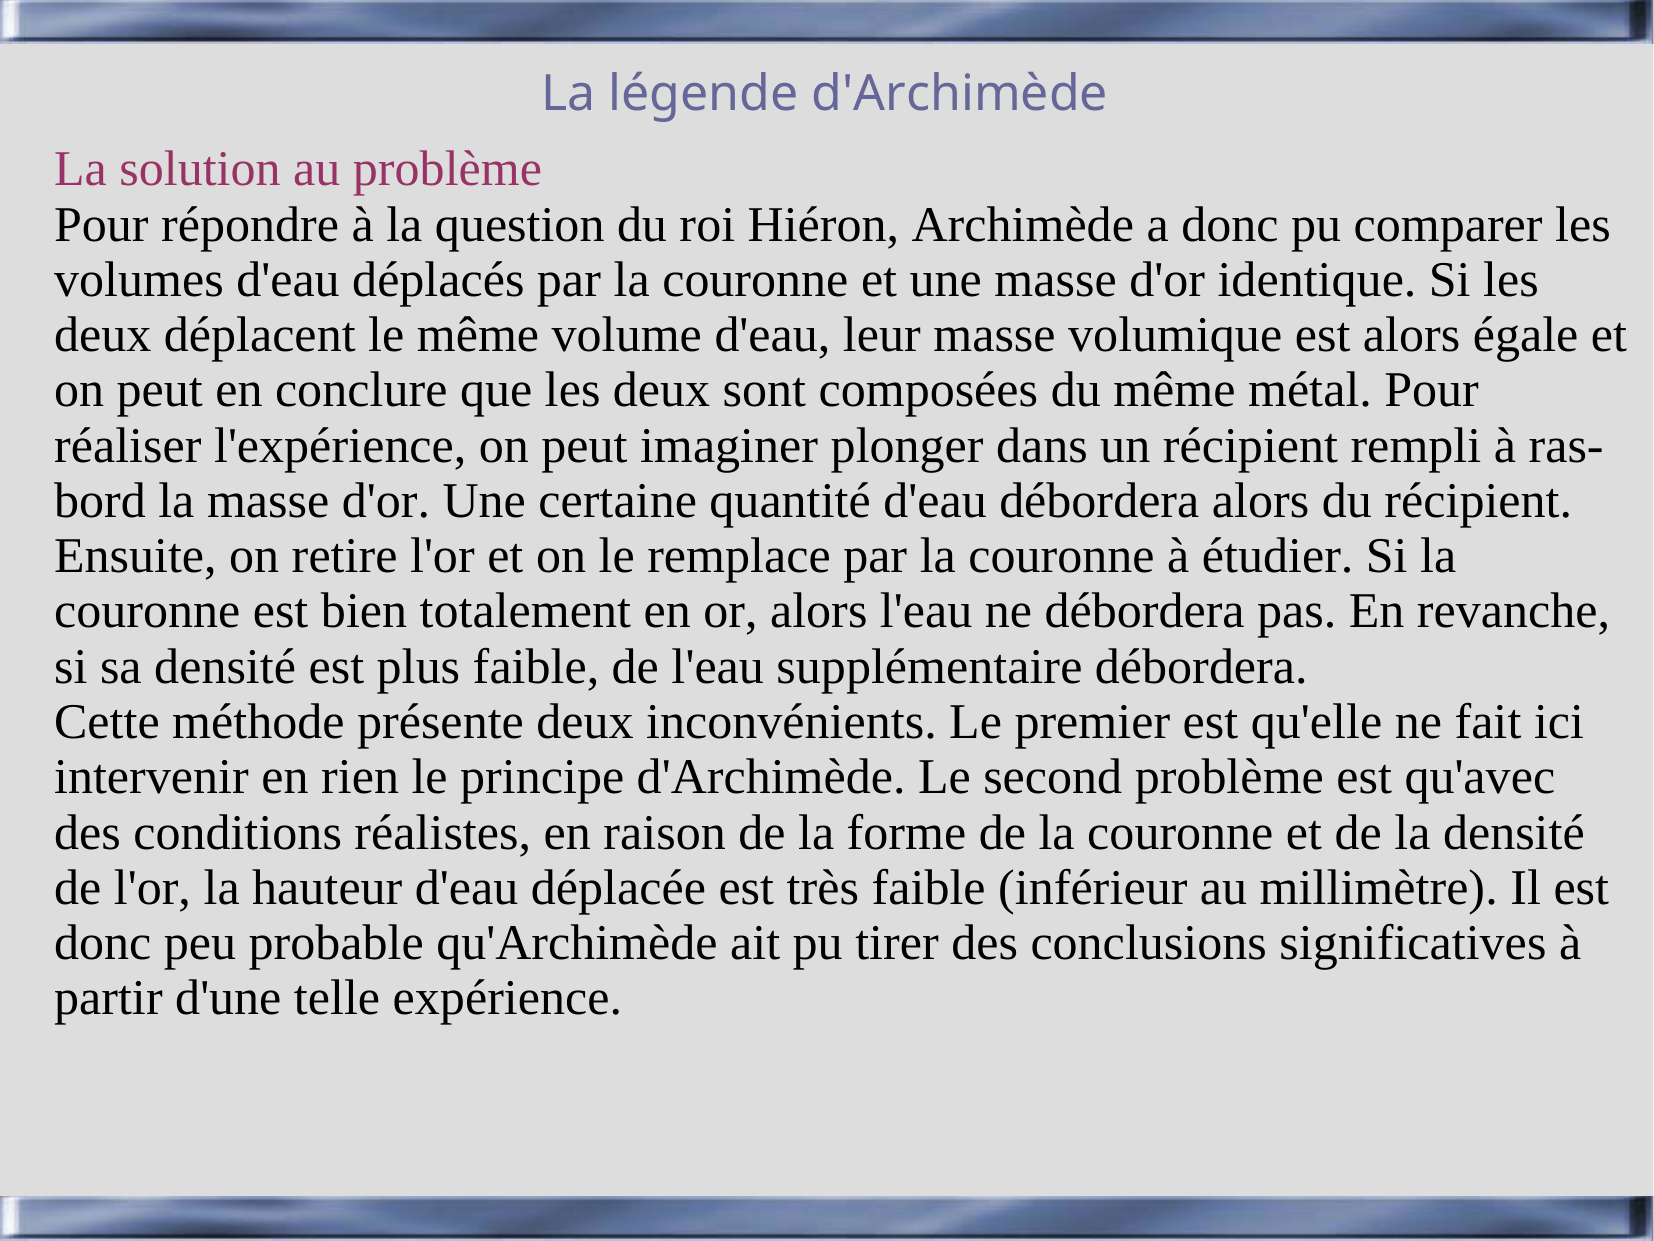

La légende d'Archimède
La solution au problème
Pour répondre à la question du roi Hiéron, Archimède a donc pu comparer les volumes d'eau déplacés par la couronne et une masse d'or identique. Si les deux déplacent le même volume d'eau, leur masse volumique est alors égale et on peut en conclure que les deux sont composées du même métal. Pour réaliser l'expérience, on peut imaginer plonger dans un récipient rempli à ras-bord la masse d'or. Une certaine quantité d'eau débordera alors du récipient. Ensuite, on retire l'or et on le remplace par la couronne à étudier. Si la couronne est bien totalement en or, alors l'eau ne débordera pas. En revanche, si sa densité est plus faible, de l'eau supplémentaire débordera.
Cette méthode présente deux inconvénients. Le premier est qu'elle ne fait ici intervenir en rien le principe d'Archimède. Le second problème est qu'avec des conditions réalistes, en raison de la forme de la couronne et de la densité de l'or, la hauteur d'eau déplacée est très faible (inférieur au millimètre). Il est donc peu probable qu'Archimède ait pu tirer des conclusions significatives à partir d'une telle expérience.